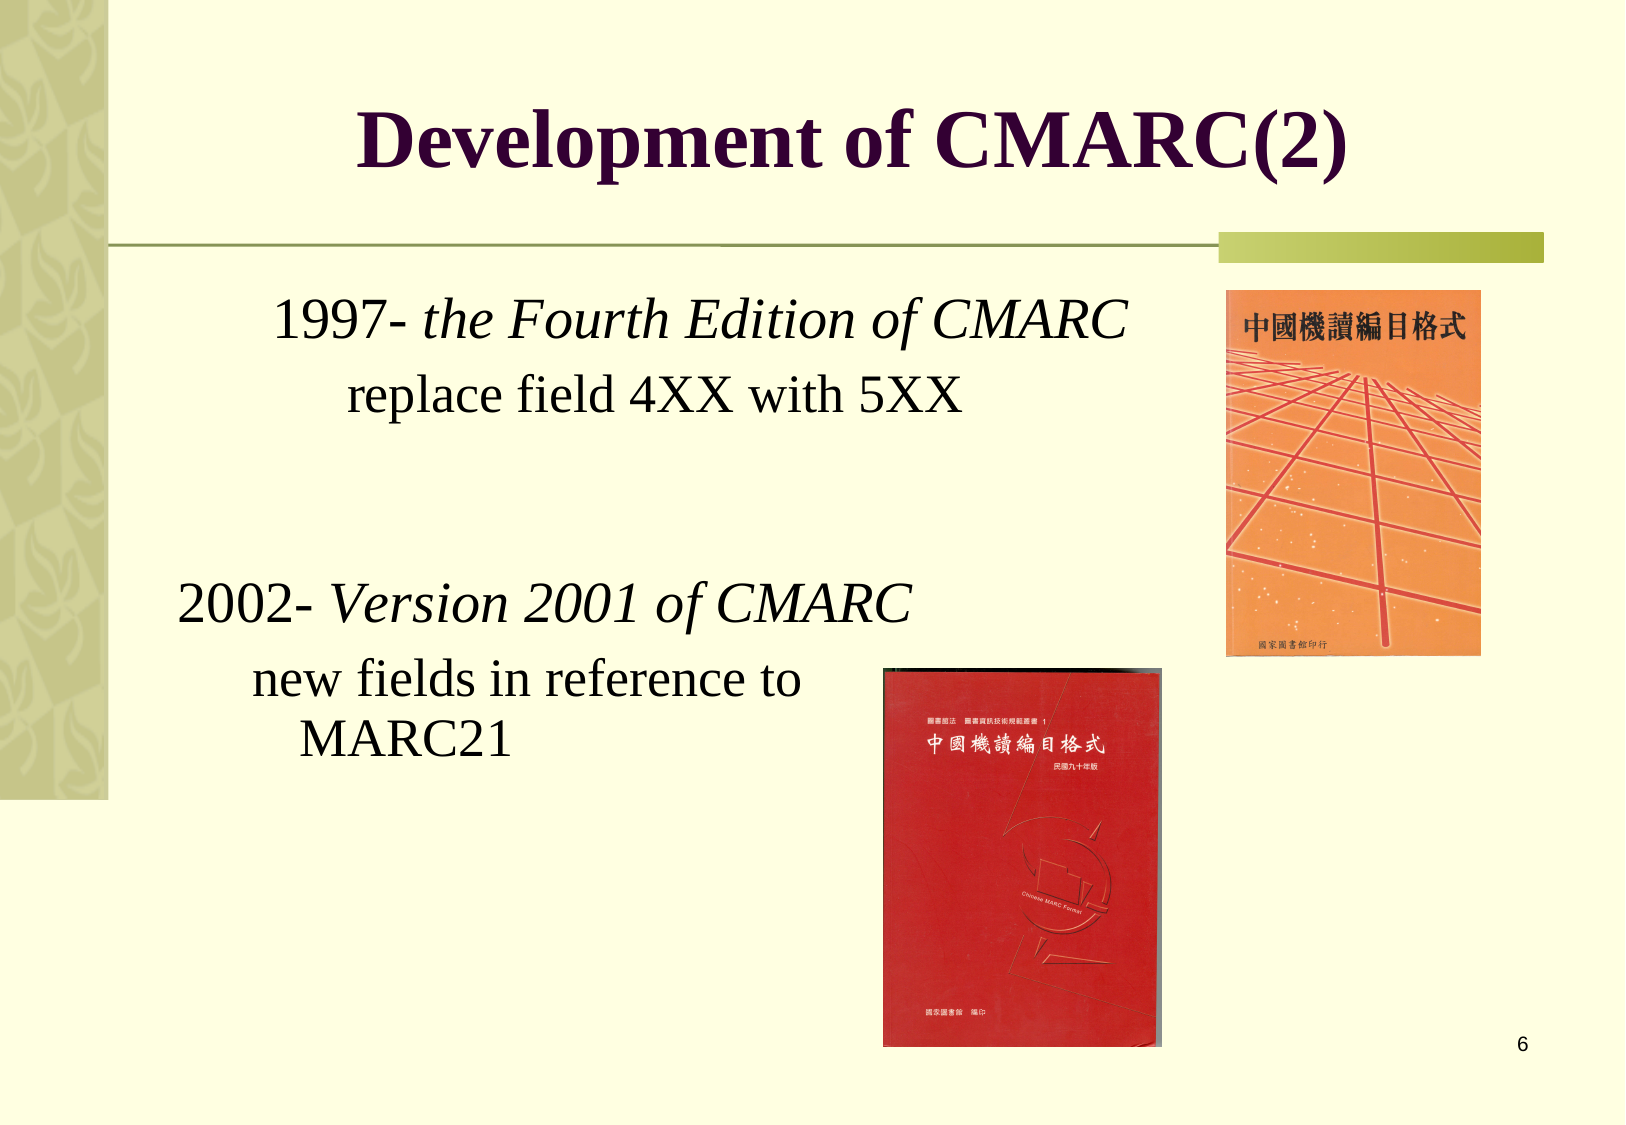

Development of CMARC(2)
# 1997- the Fourth Edition of CMARC
replace field 4XX with 5XX
2002- Version 2001 of CMARC
new fields in reference to MARC21
6